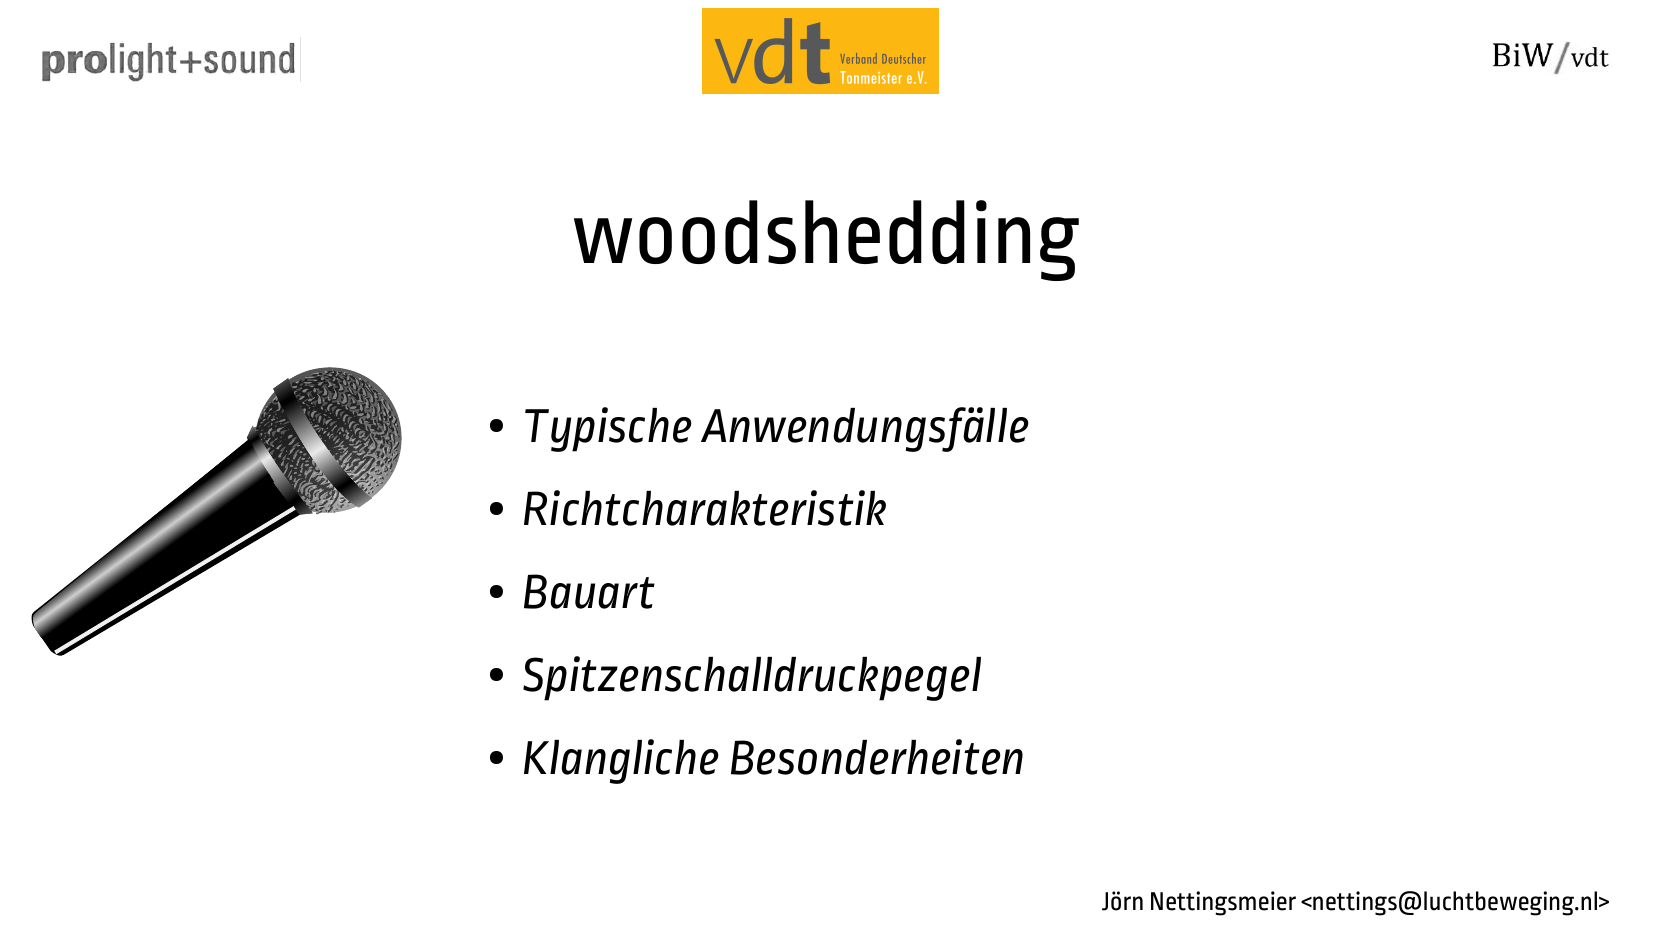

# woodshedding
Typische Anwendungsfälle
Richtcharakteristik
Bauart
Spitzenschalldruckpegel
Klangliche Besonderheiten